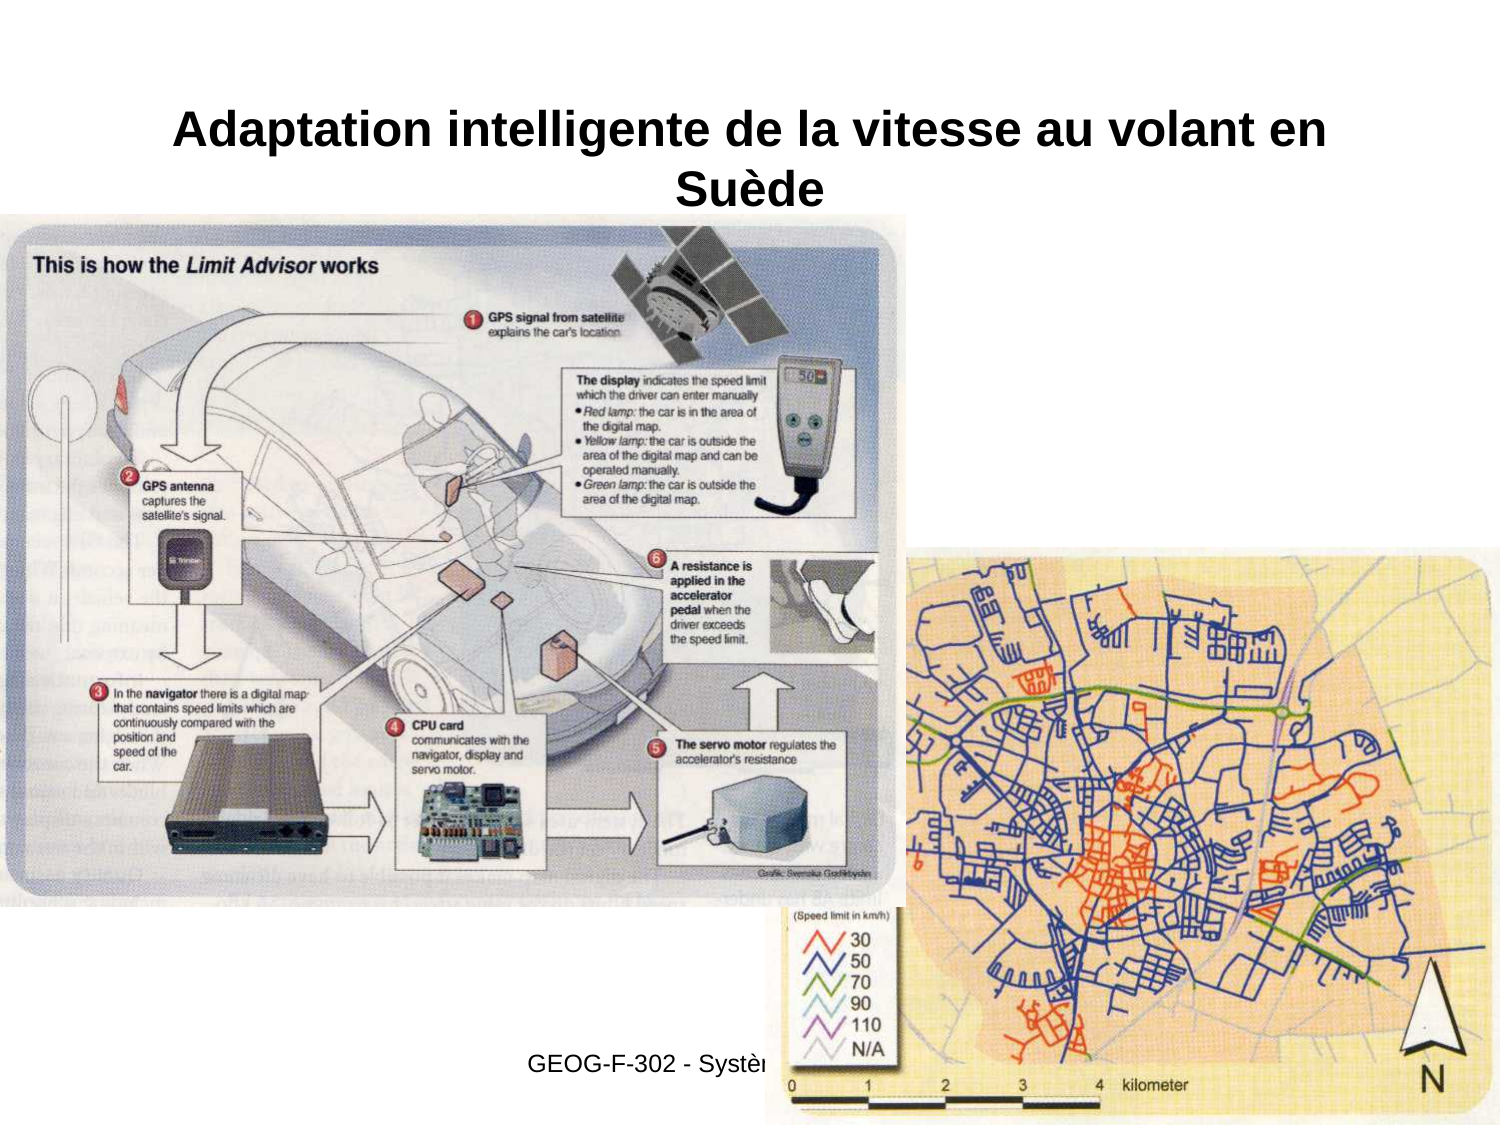

# Adaptation intelligente de la vitesse au volant en Suède
GEOG-F-302 - Système d'Information Géographique - Eléonore WOLFF